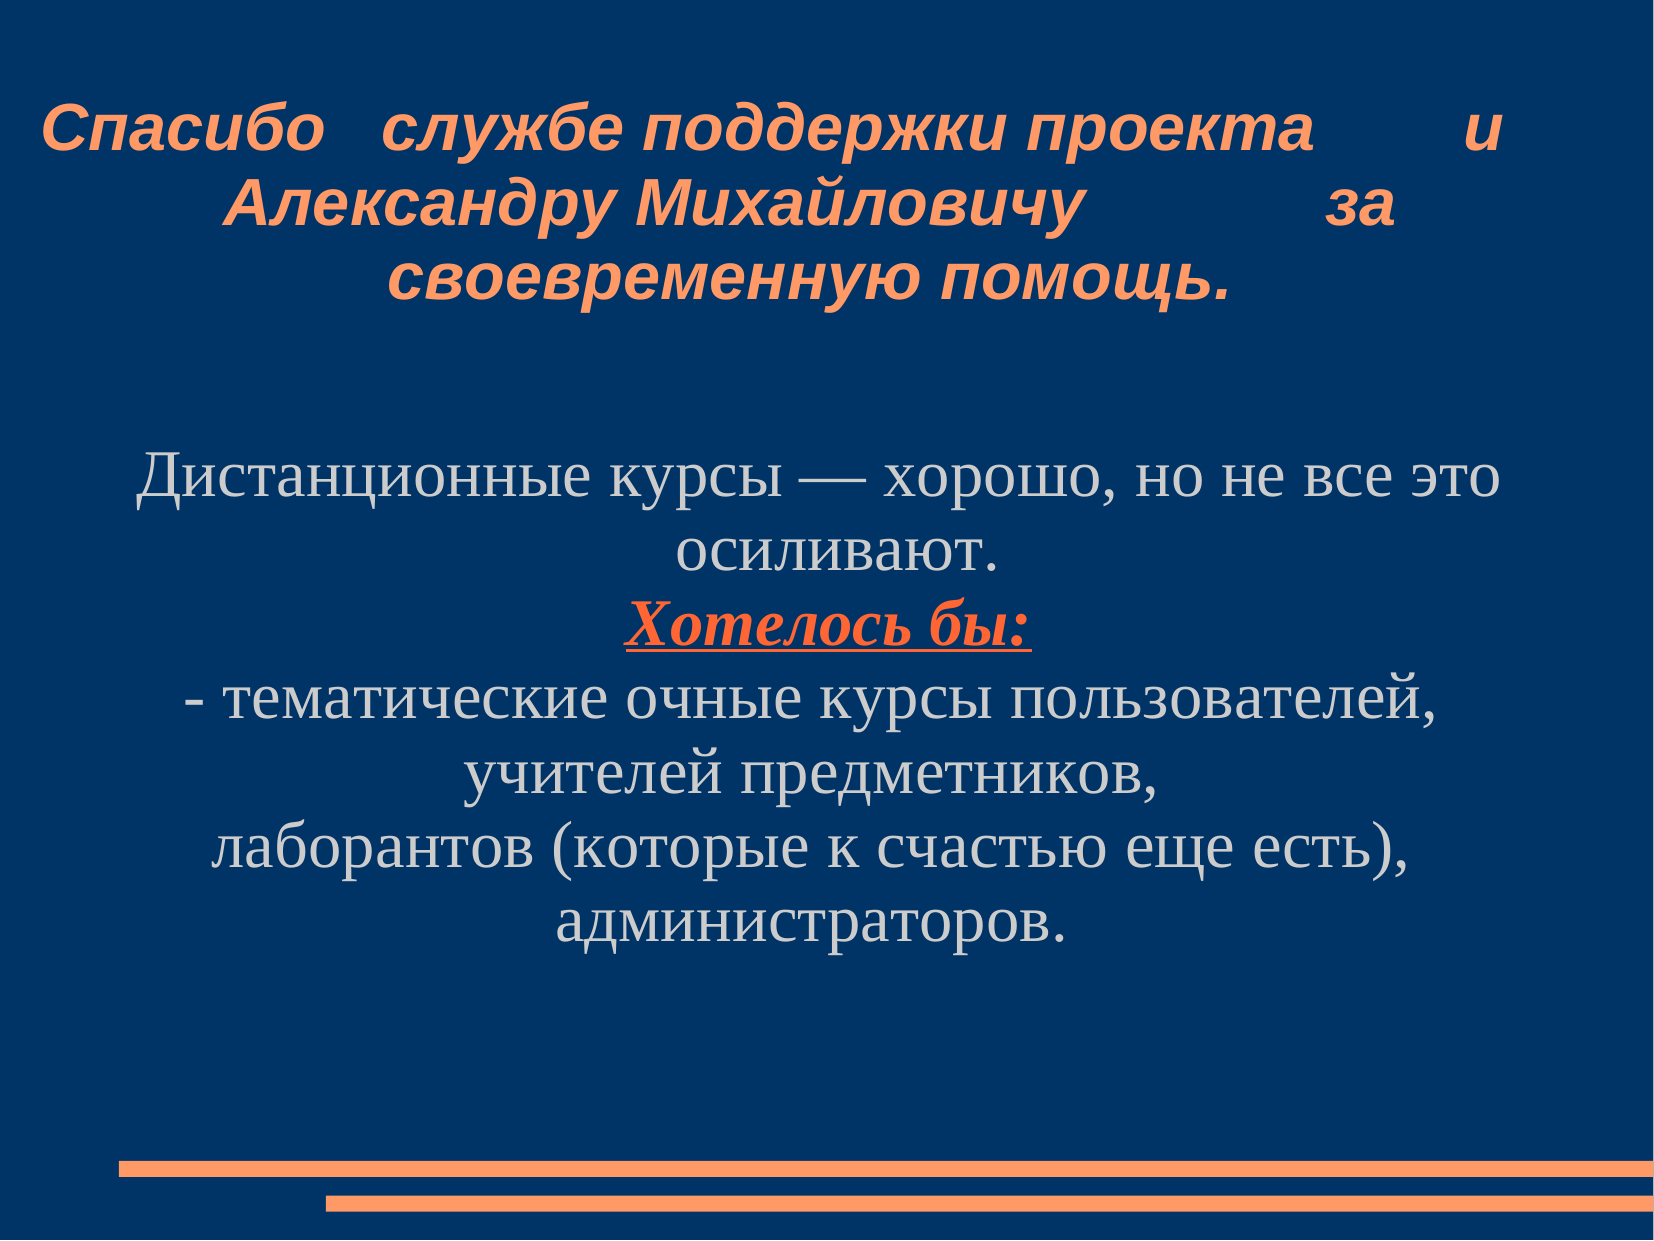

# Спасибо службе поддержки проекта и Александру Михайловичу за своевременную помощь.
Дистанционные курсы — хорошо, но не все это осиливают.
 Хотелось бы:
- тематические очные курсы пользователей,
учителей предметников,
лаборантов (которые к счастью еще есть),
администраторов.